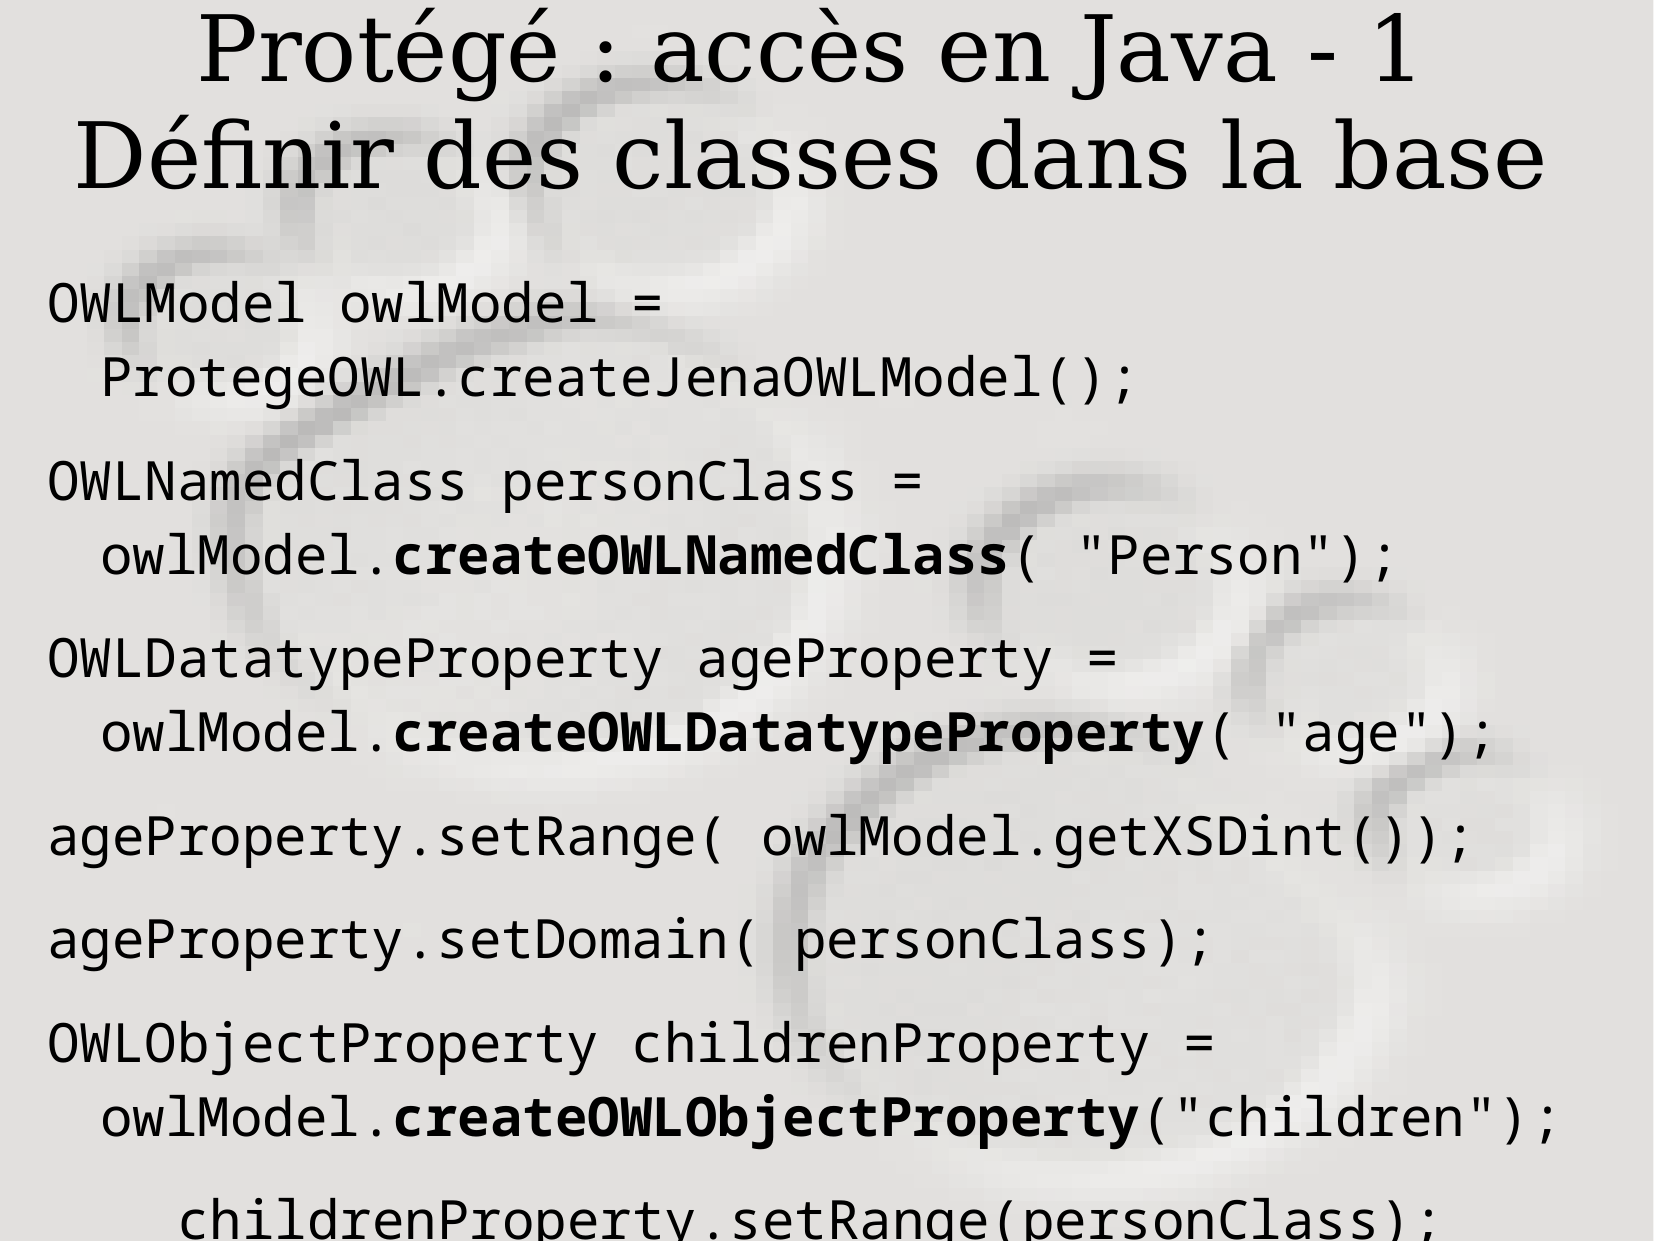

# Protégé : accès en Java - 1 Définir des classes dans la base
OWLModel owlModel = ProtegeOWL.createJenaOWLModel();
OWLNamedClass personClass = owlModel.createOWLNamedClass( "Person");
OWLDatatypeProperty ageProperty = owlModel.createOWLDatatypeProperty( "age");
ageProperty.setRange( owlModel.getXSDint());
ageProperty.setDomain( personClass);
OWLObjectProperty childrenProperty = owlModel.createOWLObjectProperty("children");
 childrenProperty.setRange(personClass);
 childrenProperty.setDomain(personClass);